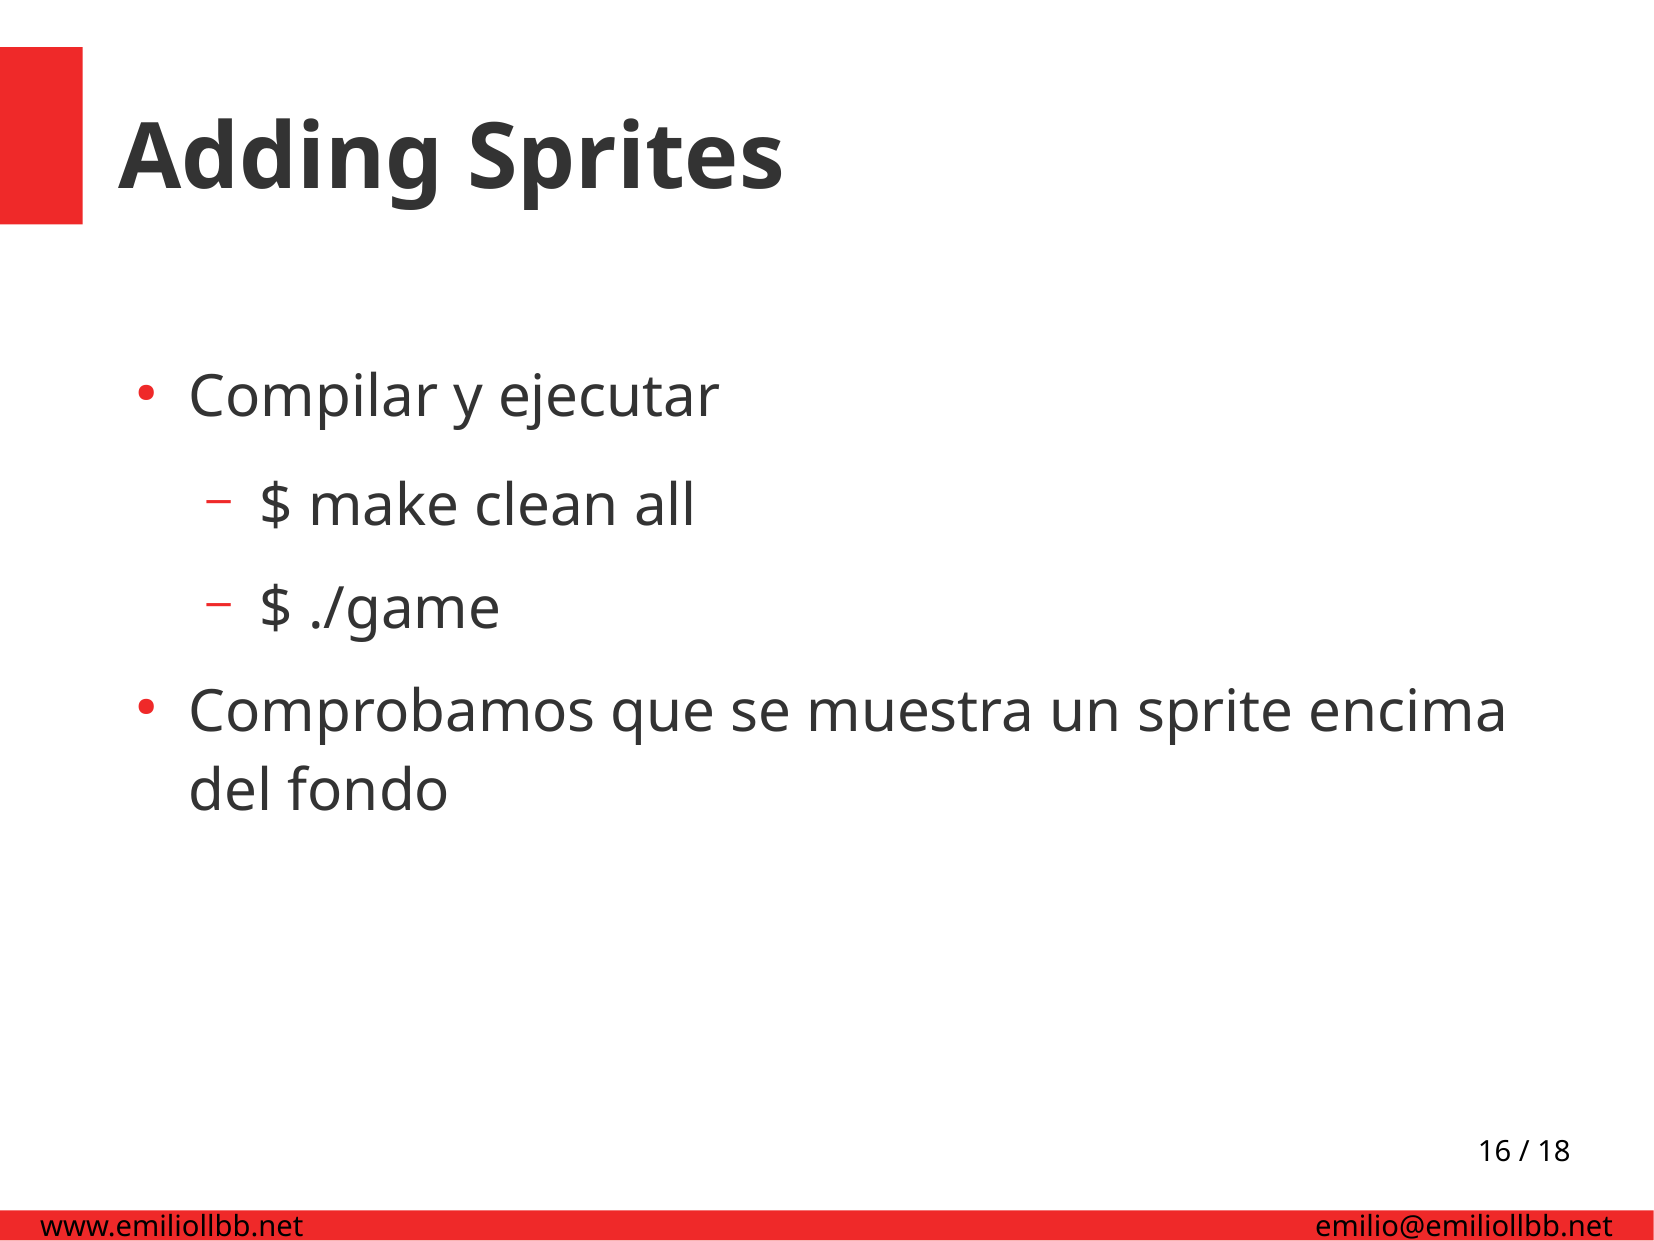

# Adding Sprites
Compilar y ejecutar
$ make clean all
$ ./game
Comprobamos que se muestra un sprite encima del fondo
16